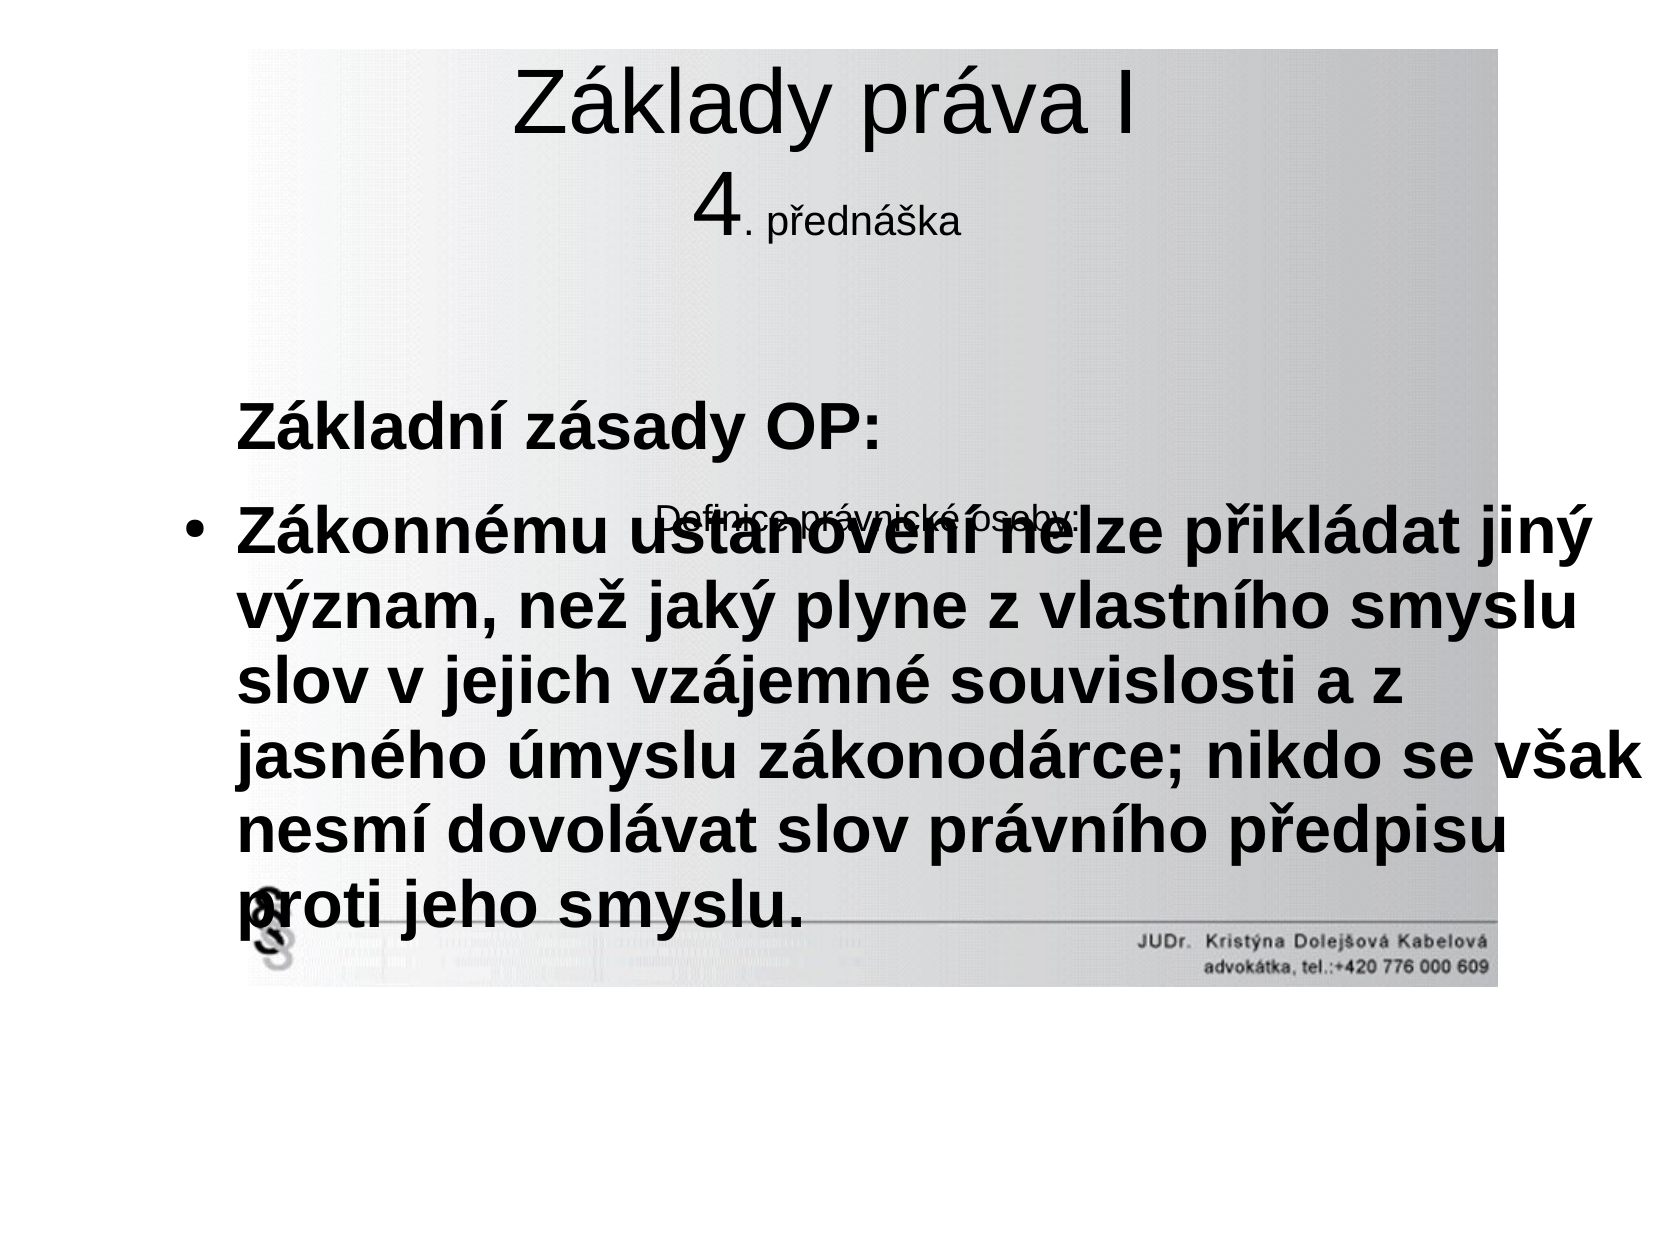

# Základy práva I 4. přednáška
Základní zásady OP:
Zákonnému ustanovení nelze přikládat jiný význam, než jaký plyne z vlastního smyslu slov v jejich vzájemné souvislosti a z jasného úmyslu zákonodárce; nikdo se však nesmí dovolávat slov právního předpisu proti jeho smyslu.